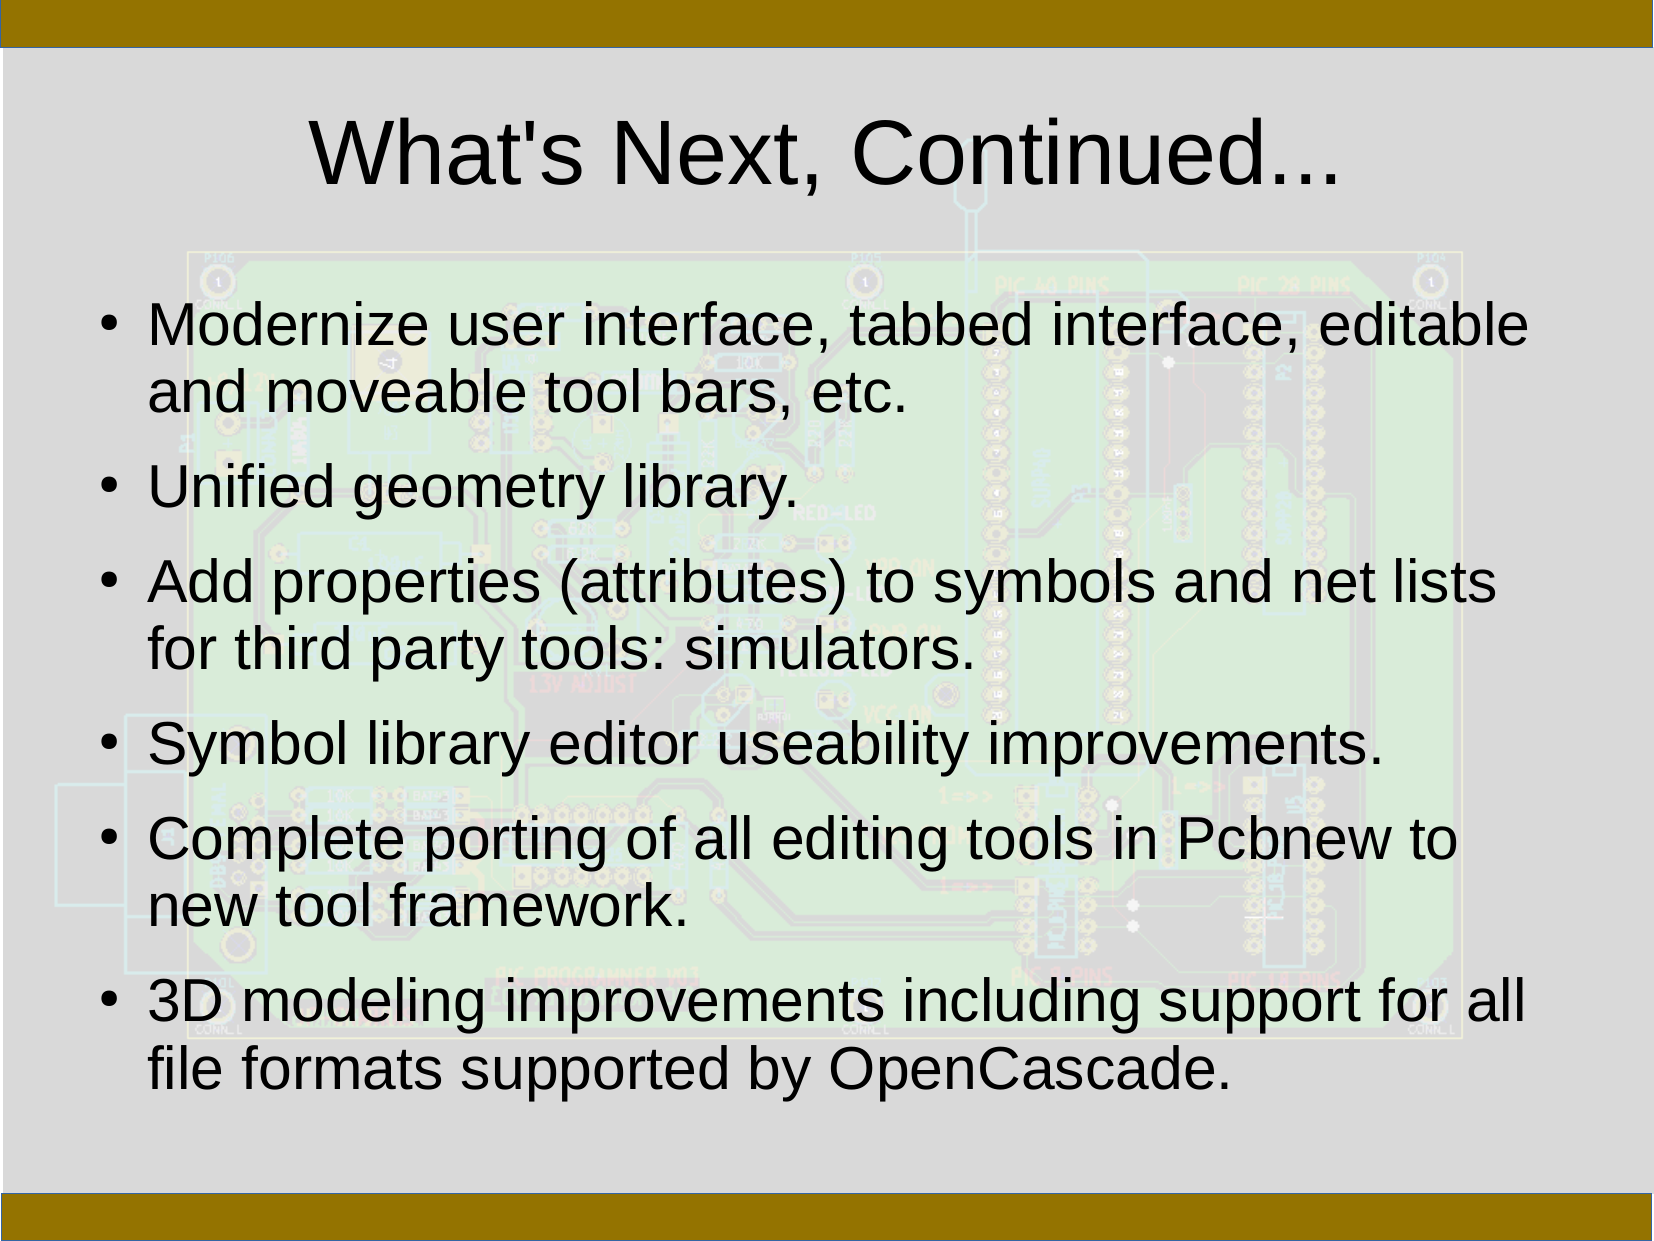

# What's Next, Continued...
Modernize user interface, tabbed interface, editable and moveable tool bars, etc.
Unified geometry library.
Add properties (attributes) to symbols and net lists for third party tools: simulators.
Symbol library editor useability improvements.
Complete porting of all editing tools in Pcbnew to new tool framework.
3D modeling improvements including support for all file formats supported by OpenCascade.